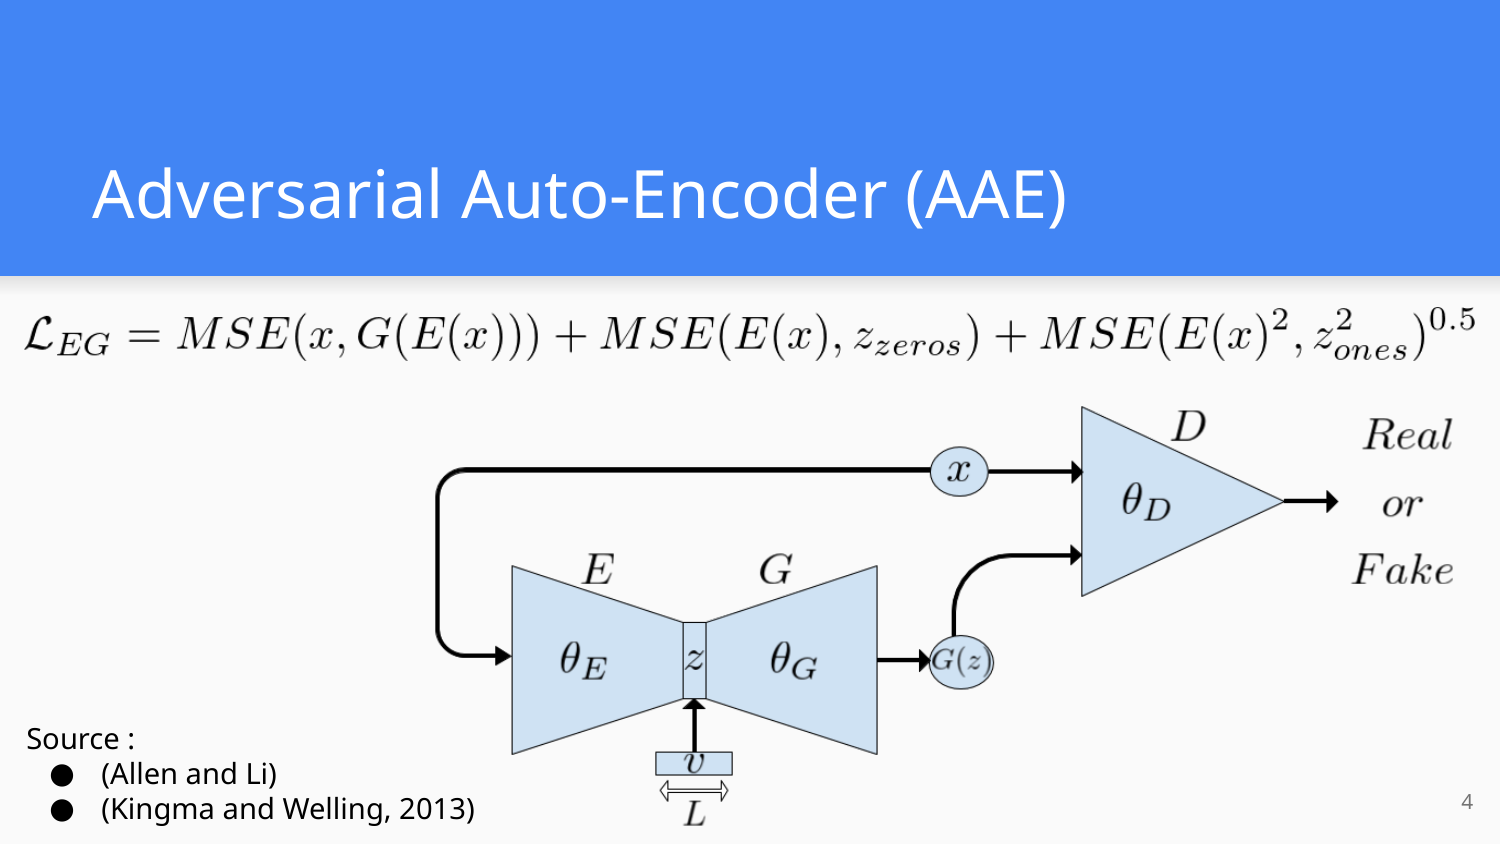

# Adversarial Auto-Encoder (AAE)
Source :
(Allen and Li)
(Kingma and Welling, 2013)